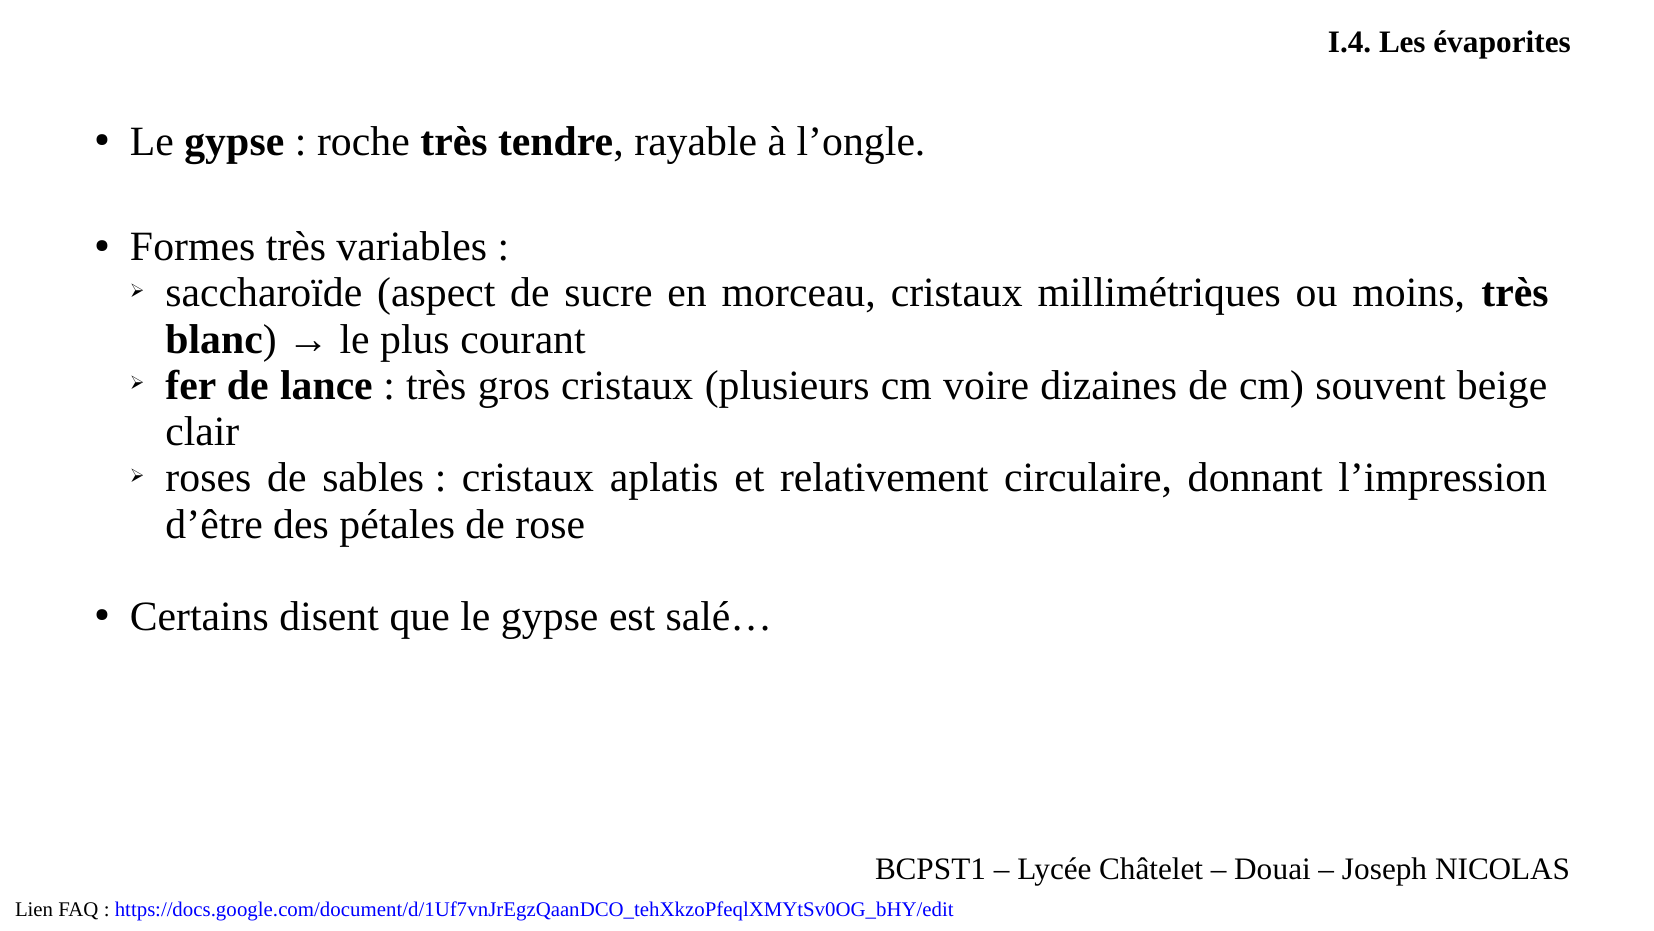

I.4. Les évaporites
Le gypse : roche très tendre, rayable à l’ongle.
Formes très variables :
saccharoïde (aspect de sucre en morceau, cristaux millimétriques ou moins, très blanc) → le plus courant
fer de lance : très gros cristaux (plusieurs cm voire dizaines de cm) souvent beige clair
roses de sables : cristaux aplatis et relativement circulaire, donnant l’impression d’être des pétales de rose
Certains disent que le gypse est salé…
BCPST1 – Lycée Châtelet – Douai – Joseph NICOLAS
Lien FAQ : https://docs.google.com/document/d/1Uf7vnJrEgzQaanDCO_tehXkzoPfeqlXMYtSv0OG_bHY/edit